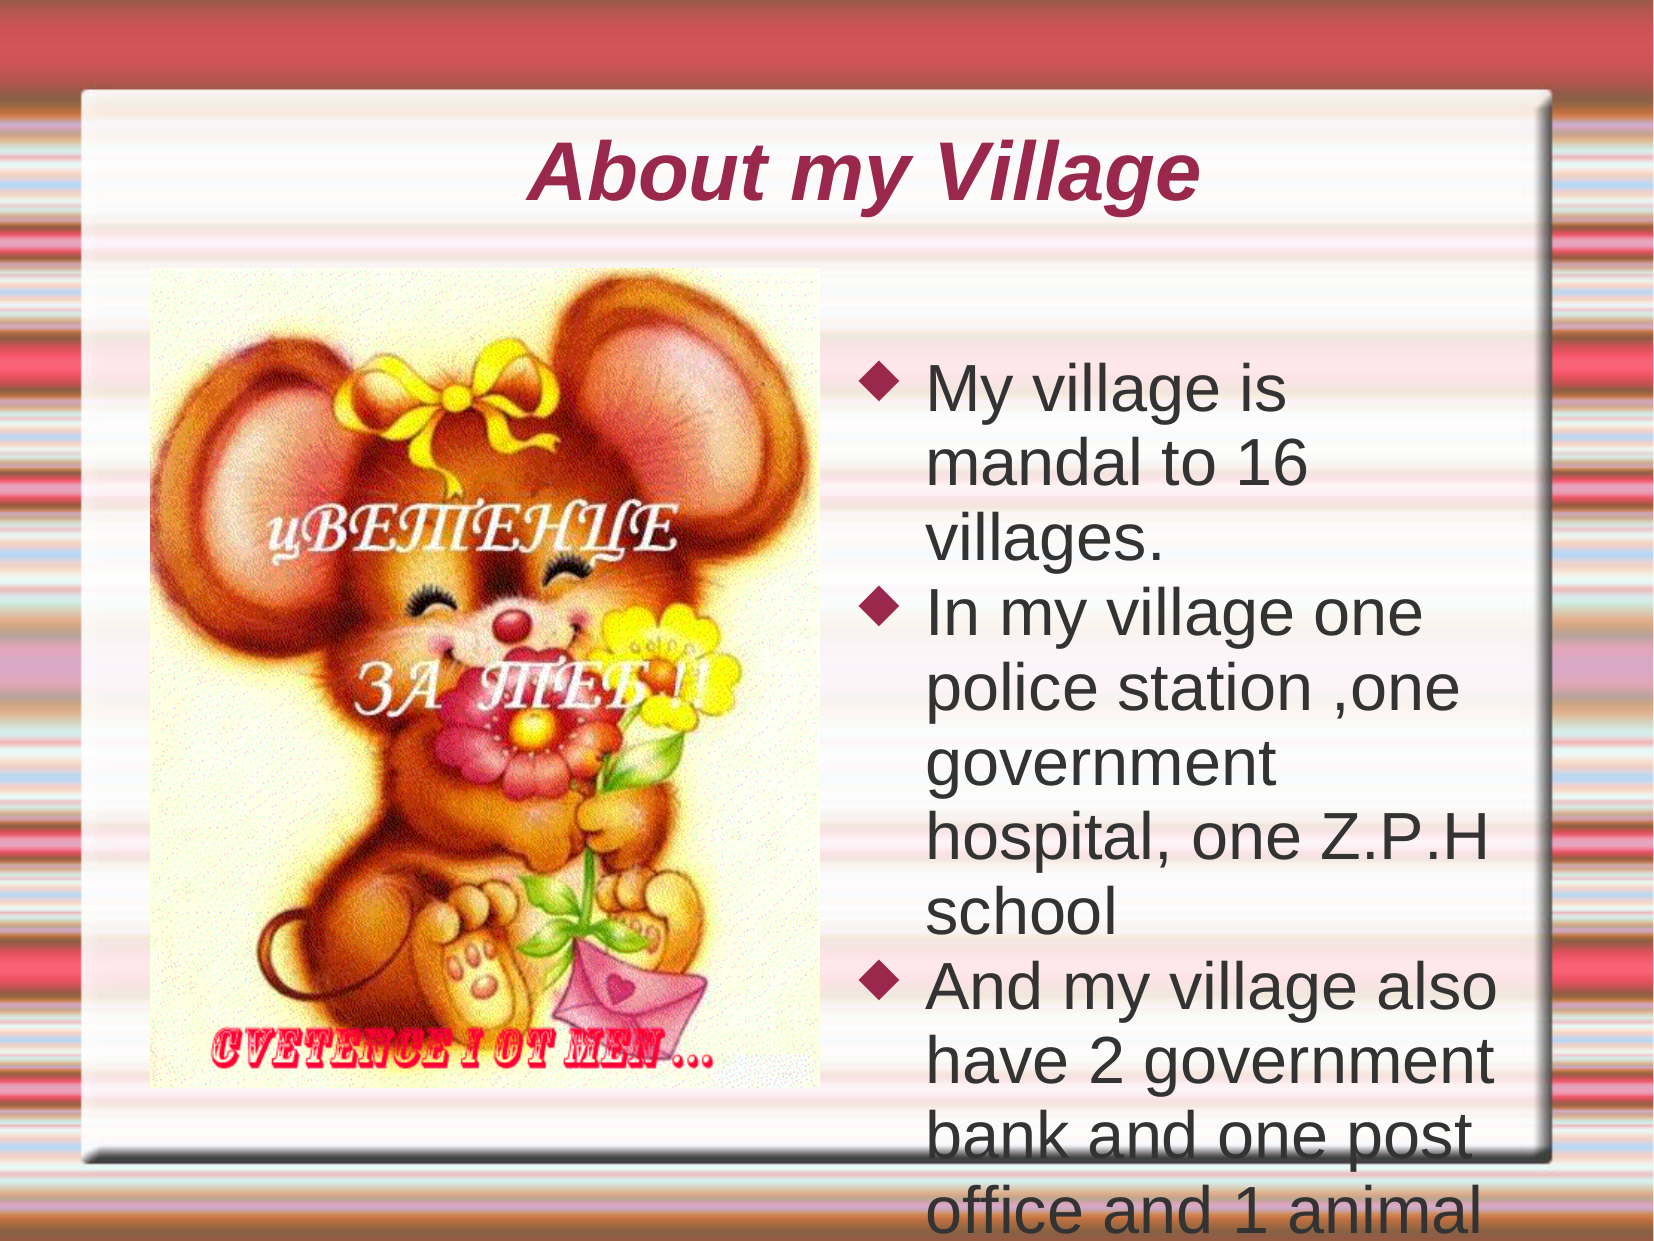

# About my Village
My village is mandal to 16 villages.
In my village one police station ,one government hospital, one Z.P.H school
And my village also have 2 government bank and one post office and 1 animal hospital